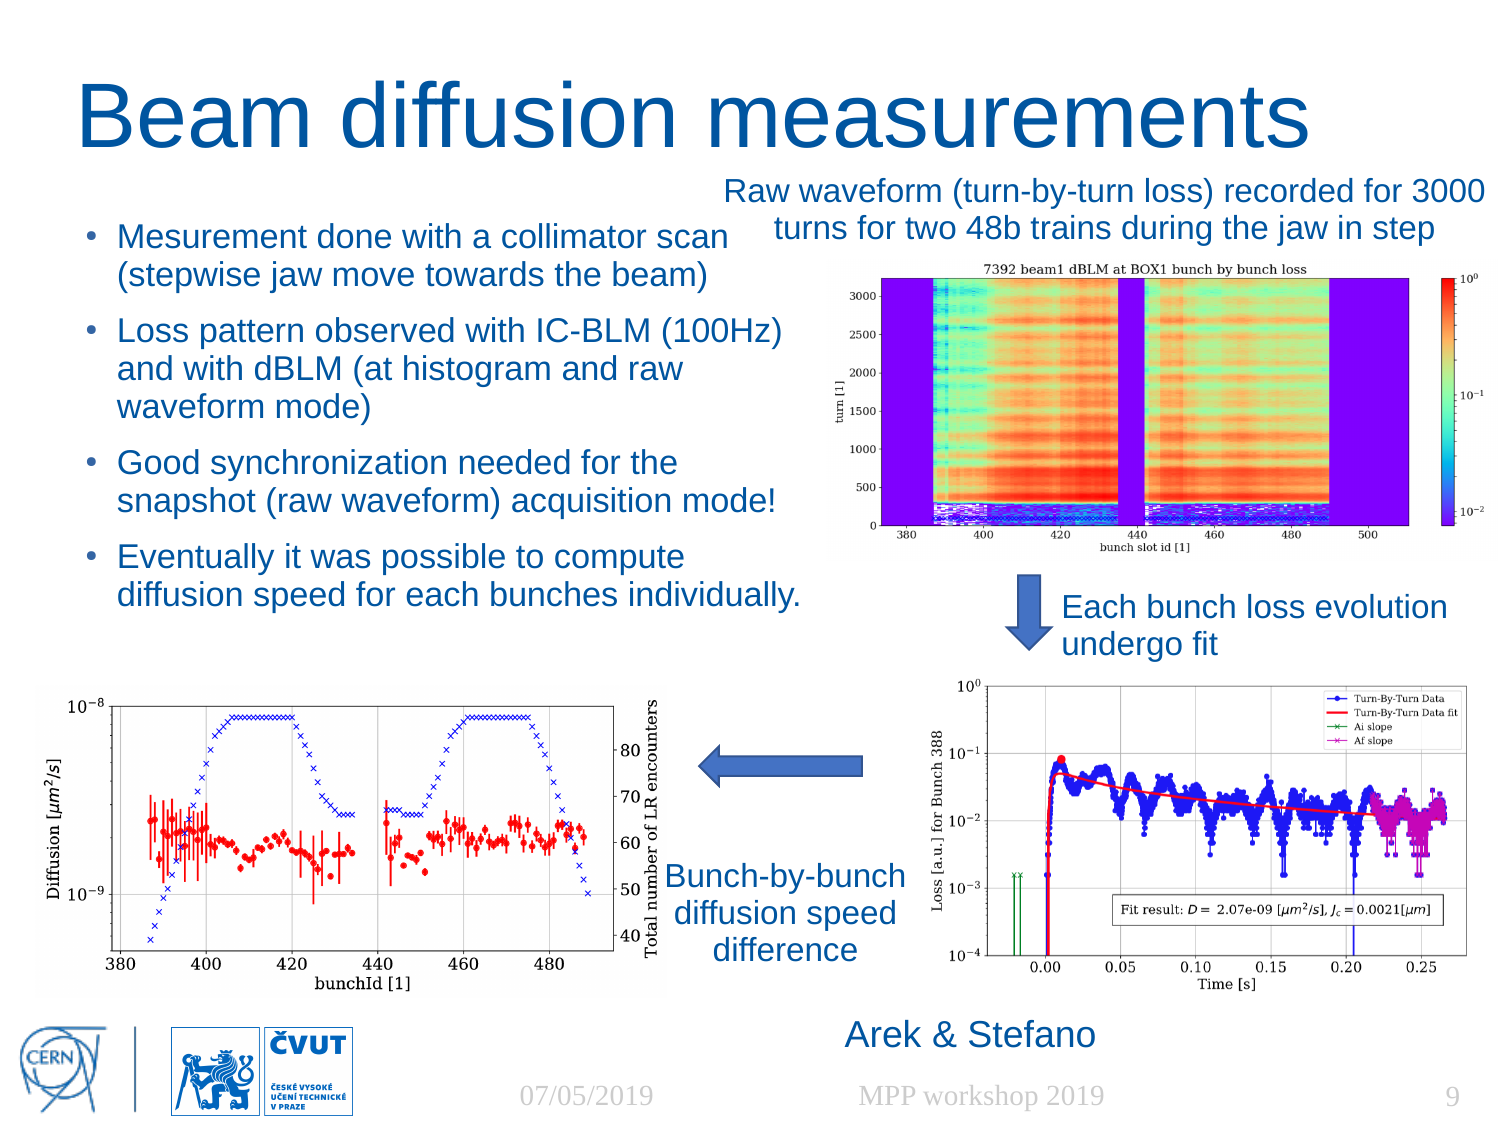

# Beam diffusion measurements
Raw waveform (turn-by-turn loss) recorded for 3000
turns for two 48b trains during the jaw in step
Mesurement done with a collimator scan (stepwise jaw move towards the beam)
Loss pattern observed with IC-BLM (100Hz) and with dBLM (at histogram and raw waveform mode)
Good synchronization needed for the snapshot (raw waveform) acquisition mode!
Eventually it was possible to compute diffusion speed for each bunches individually.
Each bunch loss evolution
undergo fit
Bunch-by-bunch
diffusion speed
difference
Arek & Stefano